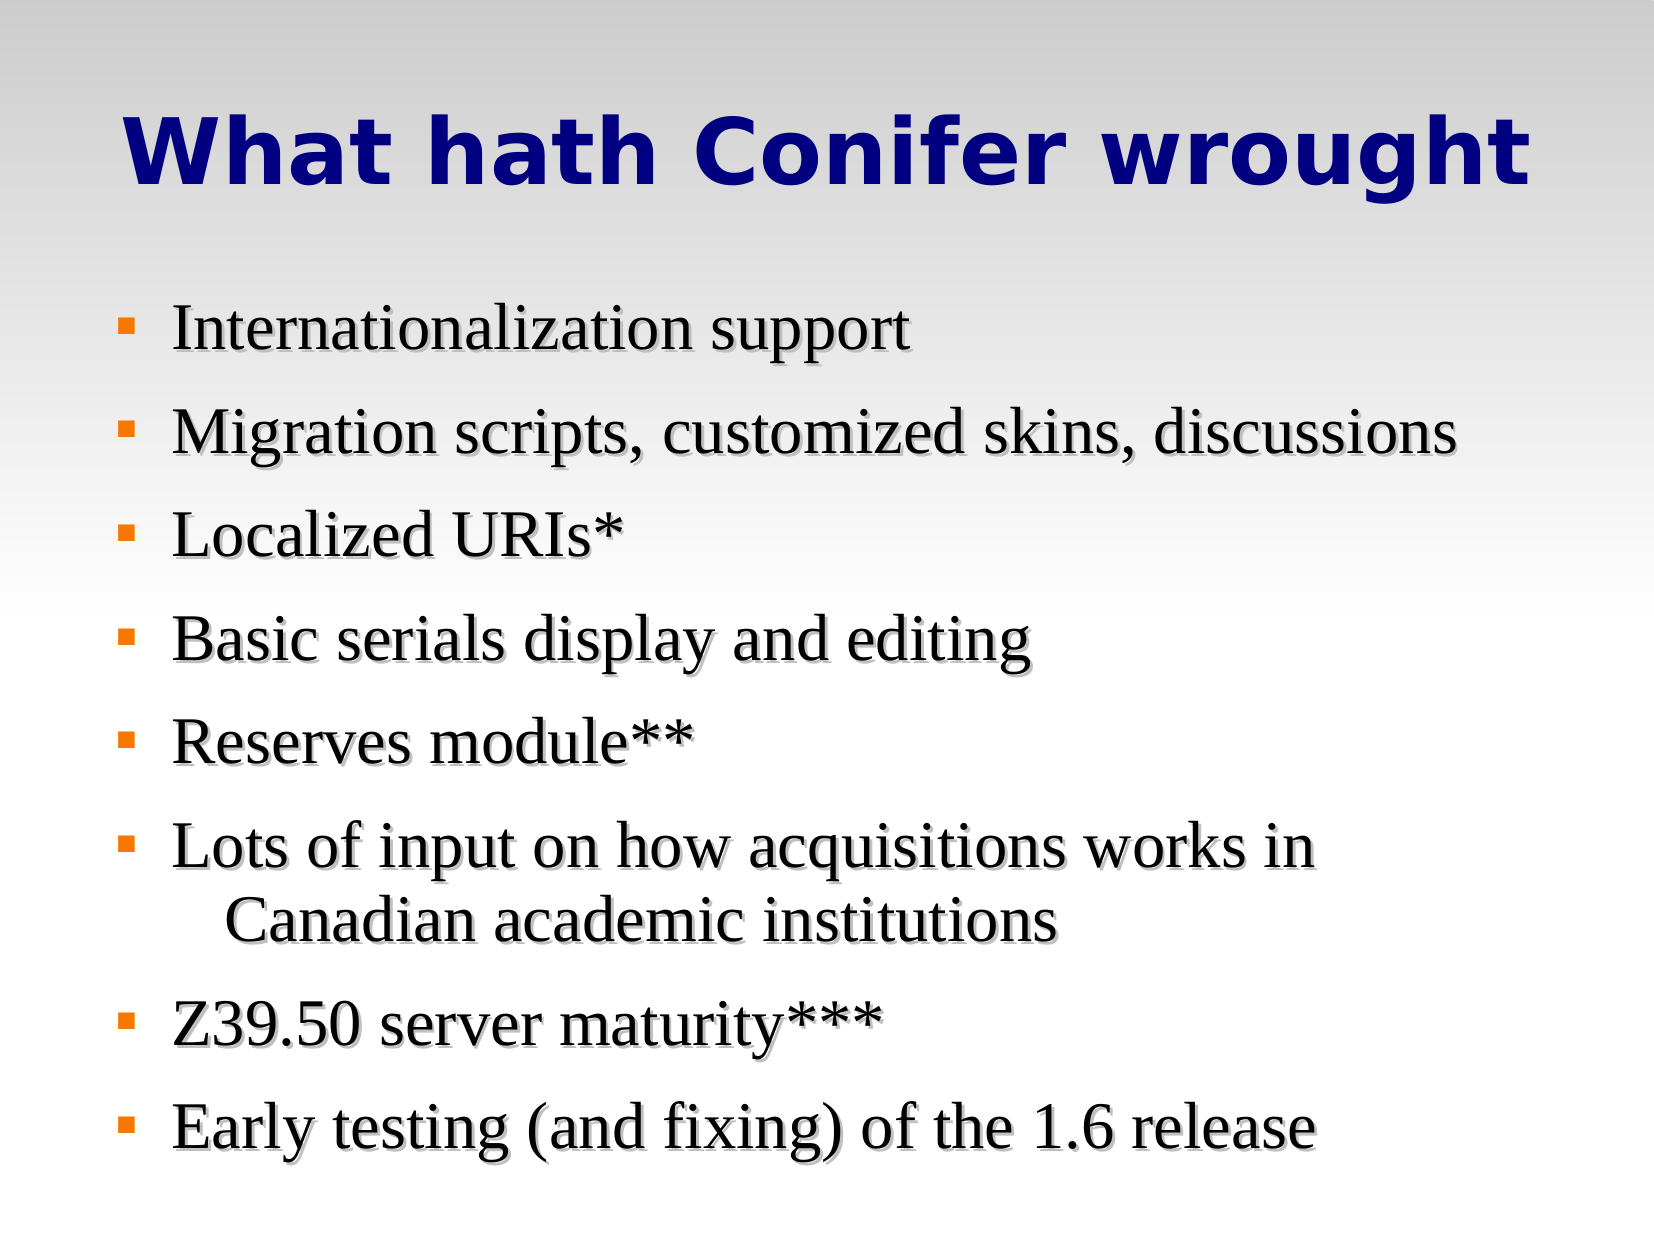

# What hath Conifer wrought
Internationalization support
Migration scripts, customized skins, discussions
Localized URIs*
Basic serials display and editing
Reserves module**
Lots of input on how acquisitions works in Canadian academic institutions
Z39.50 server maturity***
Early testing (and fixing) of the 1.6 release